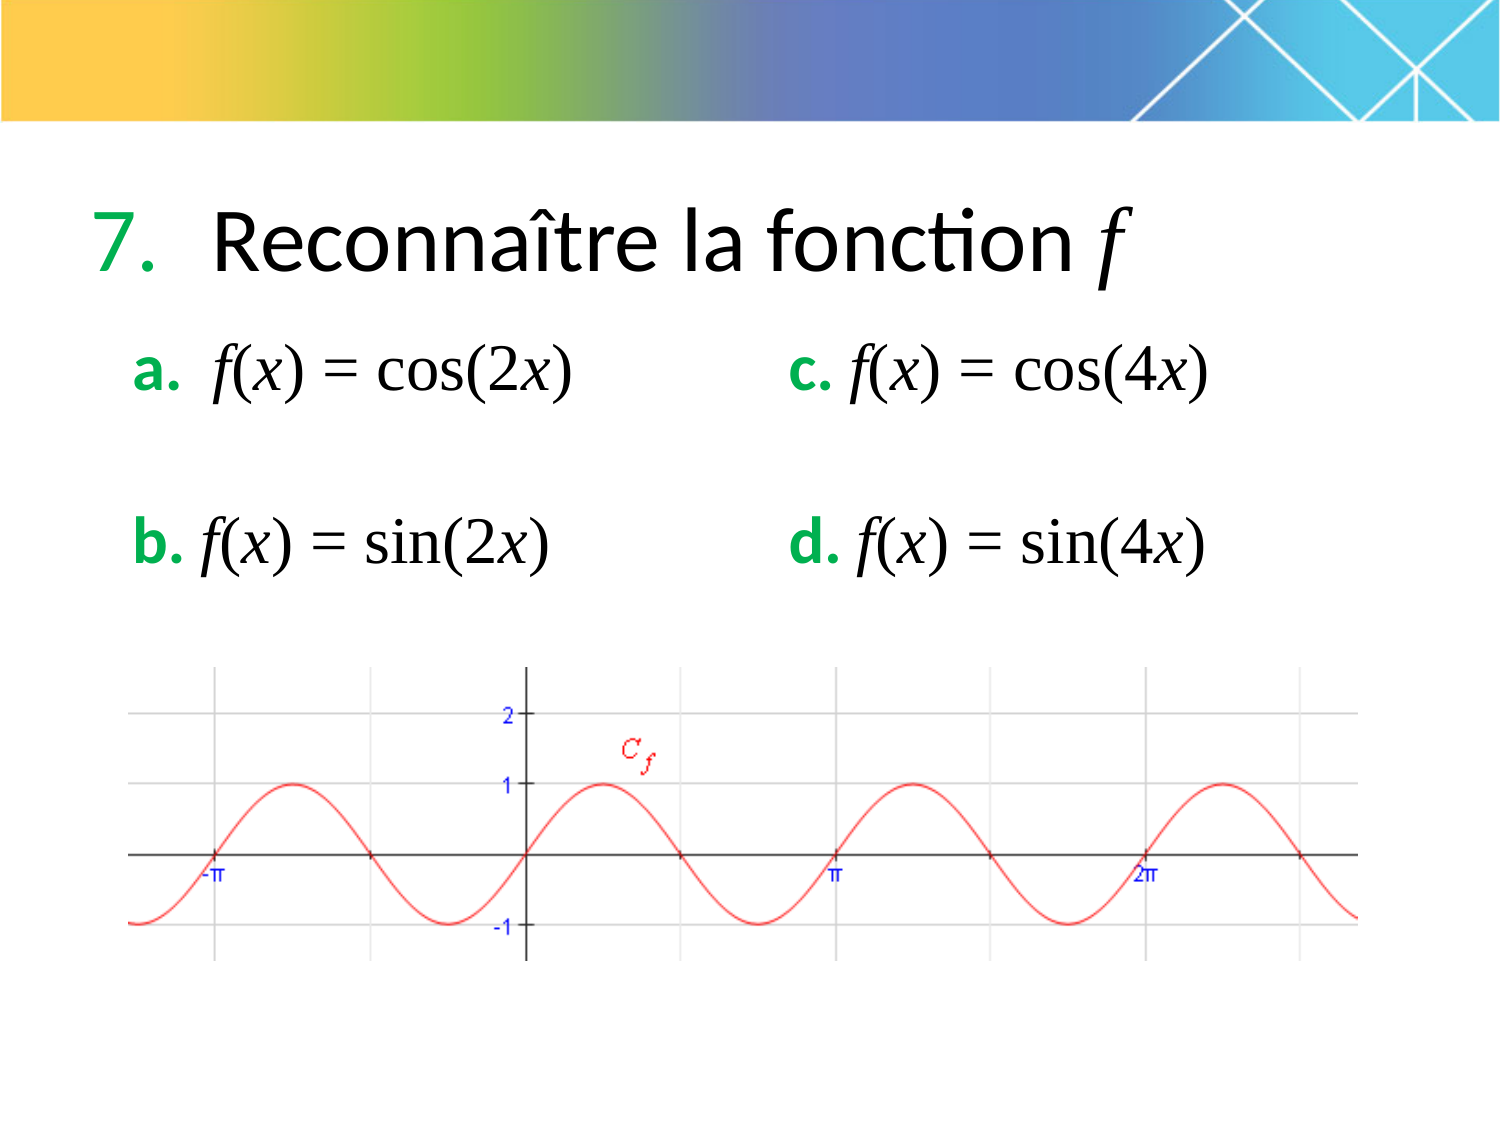

# Reconnaître la fonction f
a. f(x) = cos(2x)
b. f(x) = sin(2x)
c. f(x) = cos(4x)
d. f(x) = sin(4x)